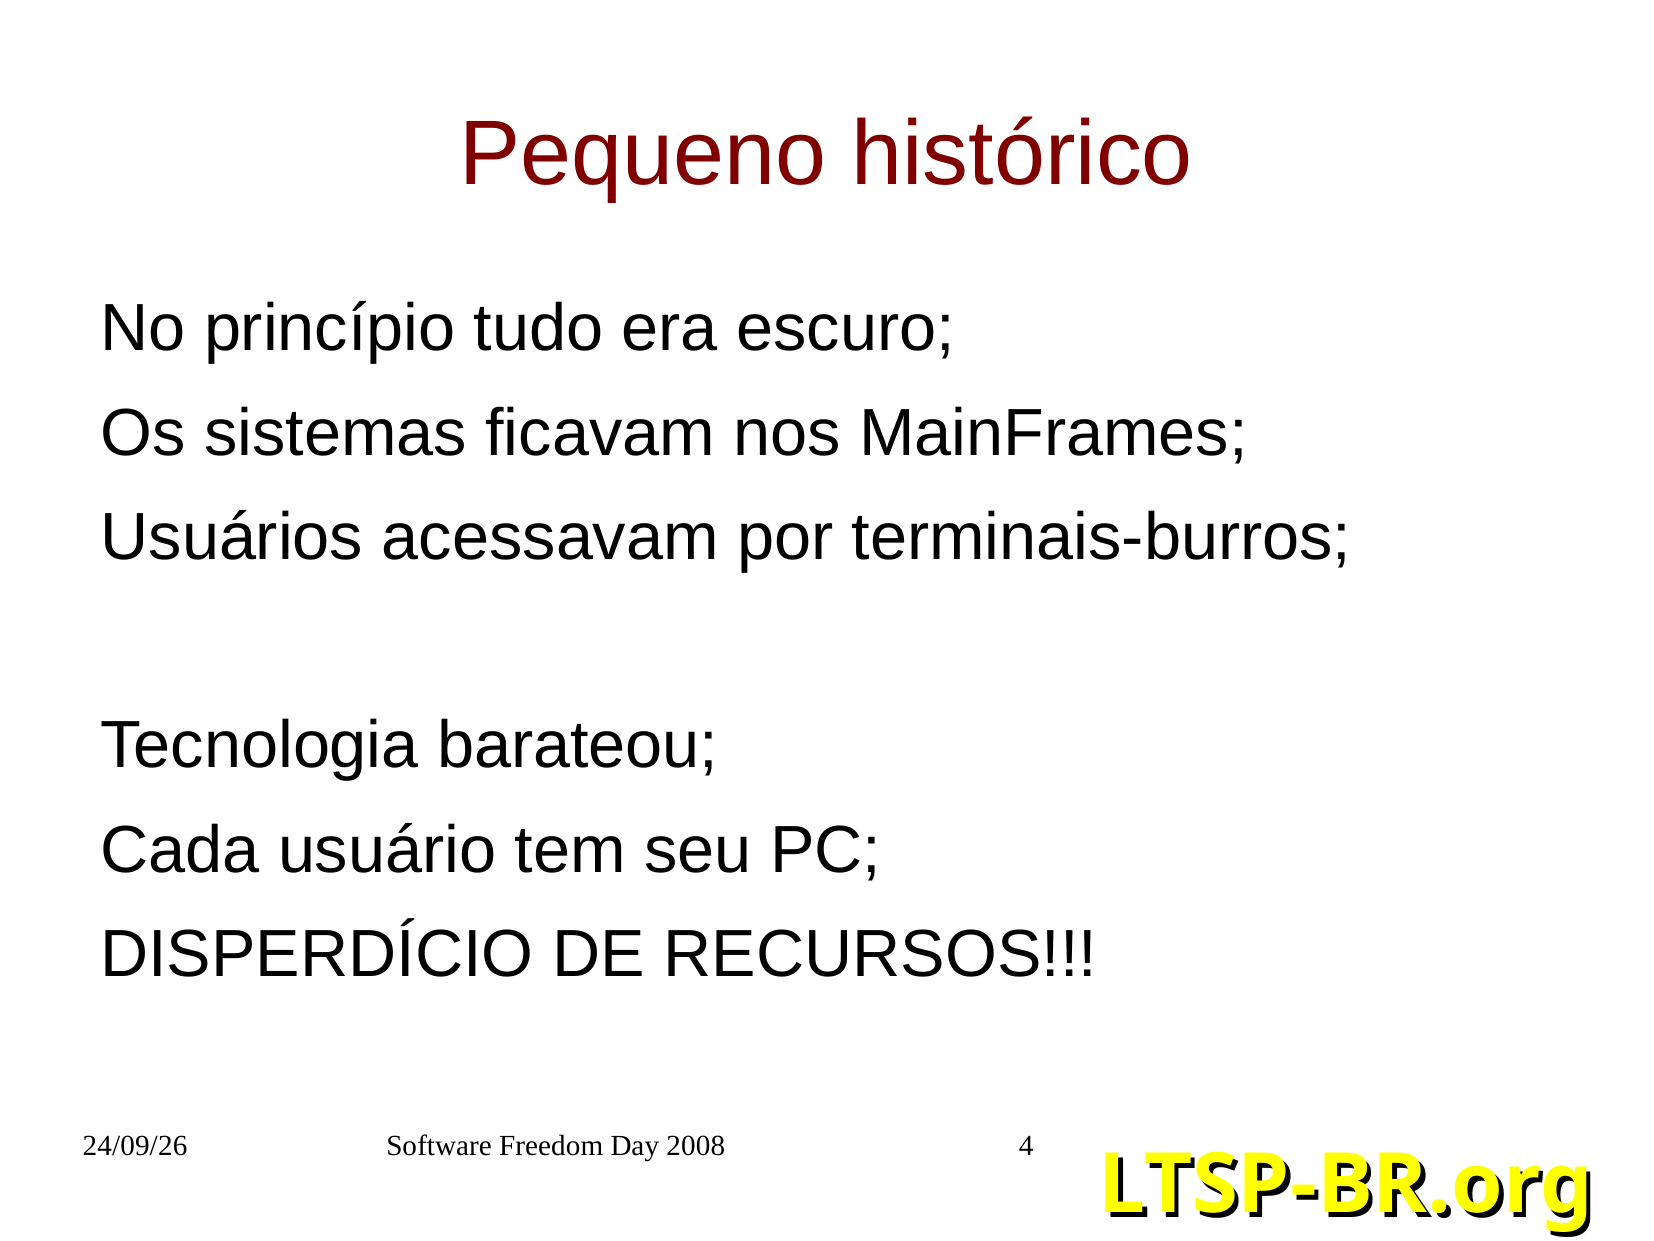

# Pequeno histórico
No princípio tudo era escuro;
Os sistemas ficavam nos MainFrames;
Usuários acessavam por terminais-burros;
Tecnologia barateou;
Cada usuário tem seu PC;
DISPERDÍCIO DE RECURSOS!!!
Software Freedom Day 2008
4